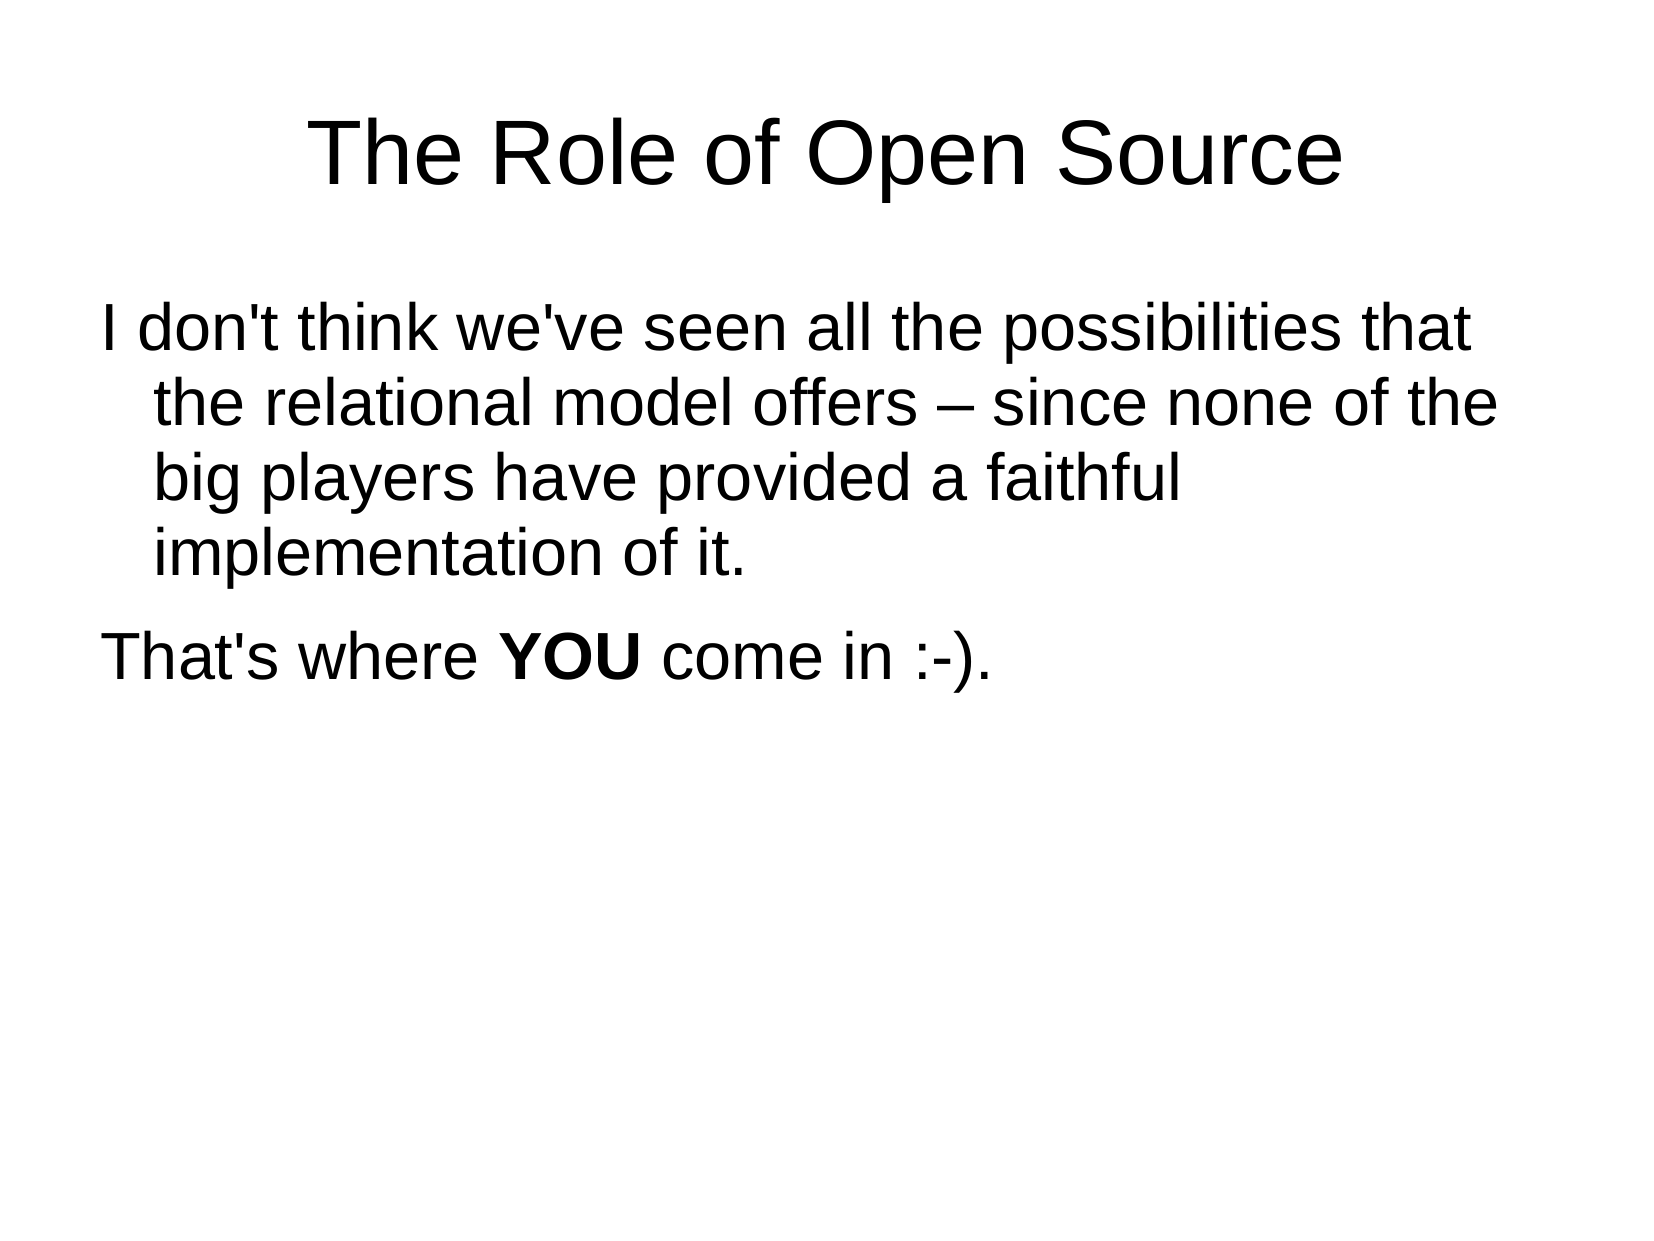

# The Role of Open Source
I don't think we've seen all the possibilities that the relational model offers – since none of the big players have provided a faithful implementation of it.
That's where YOU come in :-).